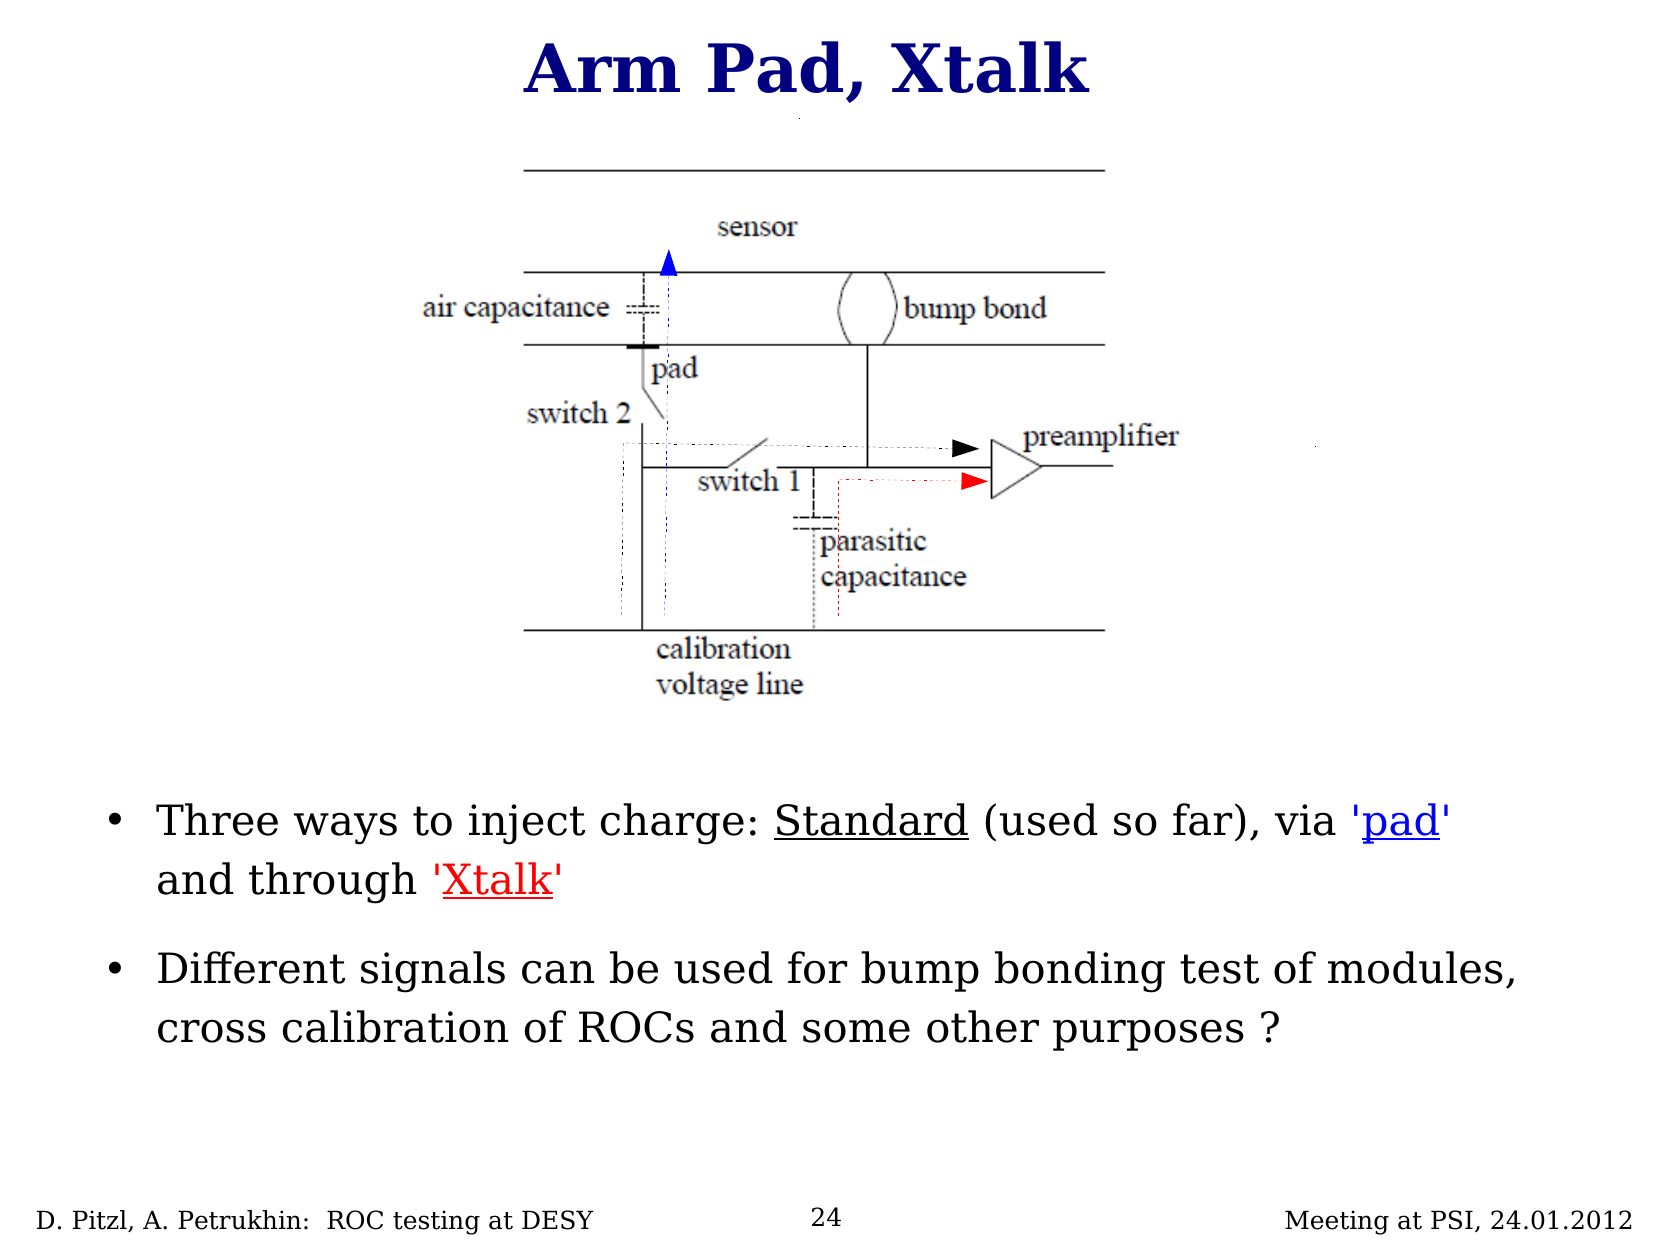

# Arm Pad, Xtalk
Three ways to inject charge: Standard (used so far), via 'pad' and through 'Xtalk'
Different signals can be used for bump bonding test of modules, cross calibration of ROCs and some other purposes ?